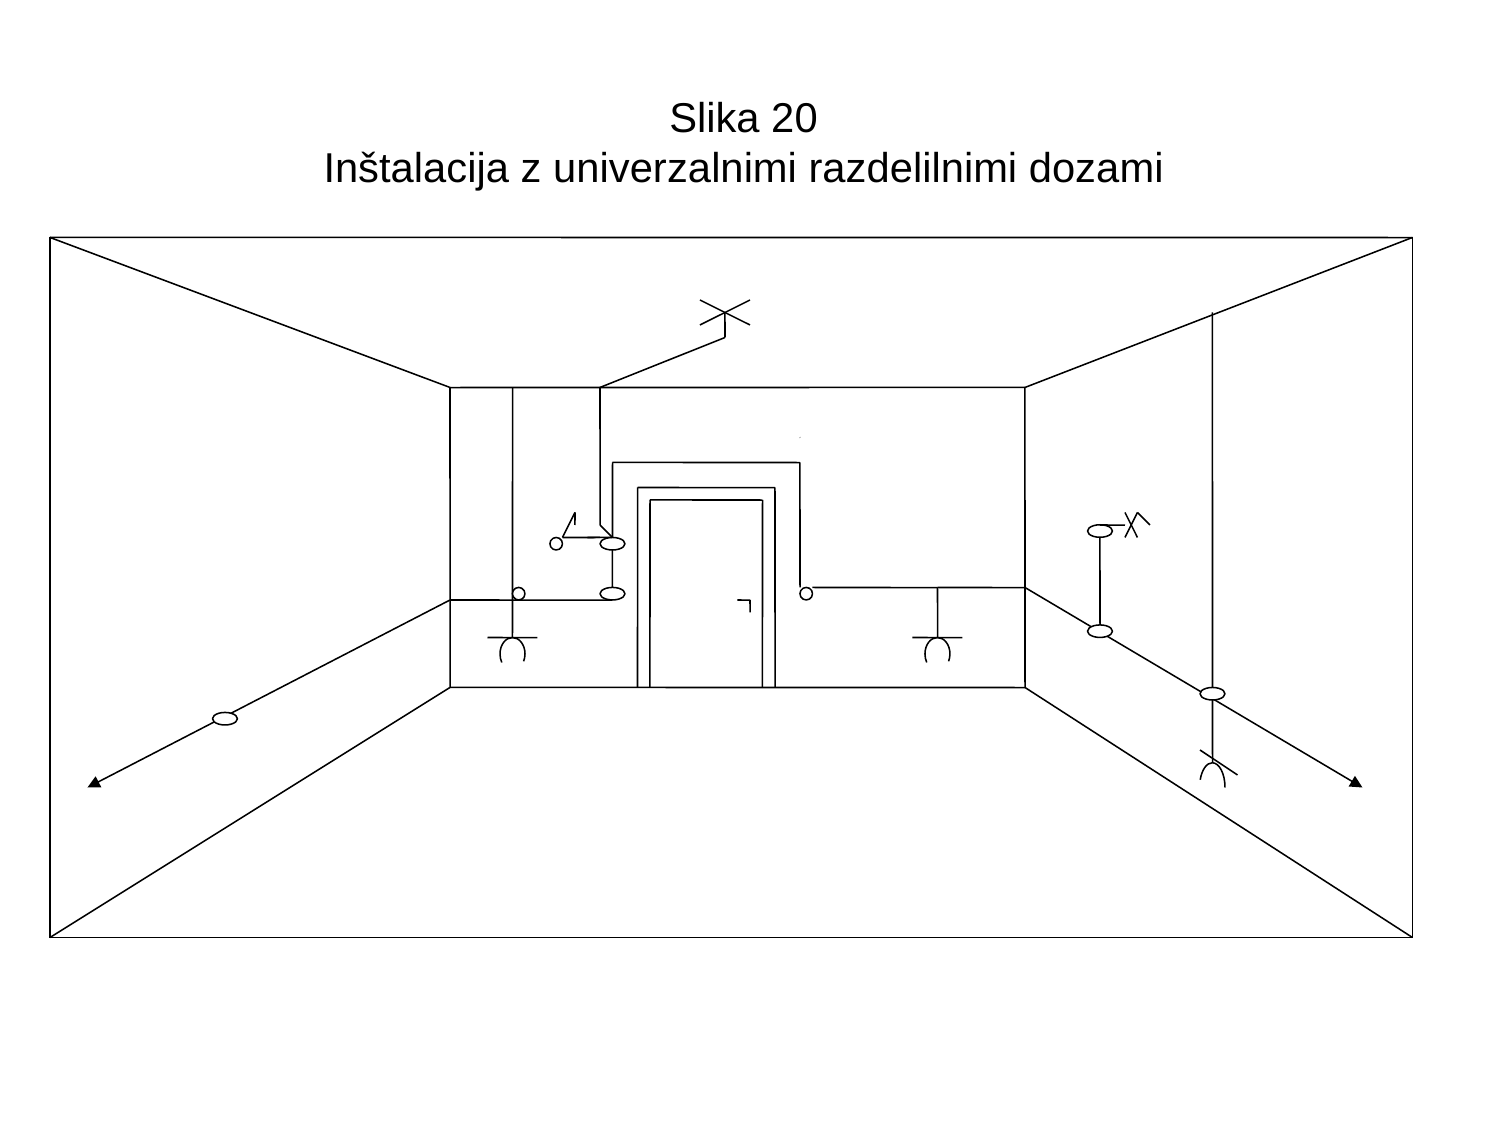

# Slika 20 Inštalacija z univerzalnimi razdelilnimi dozami